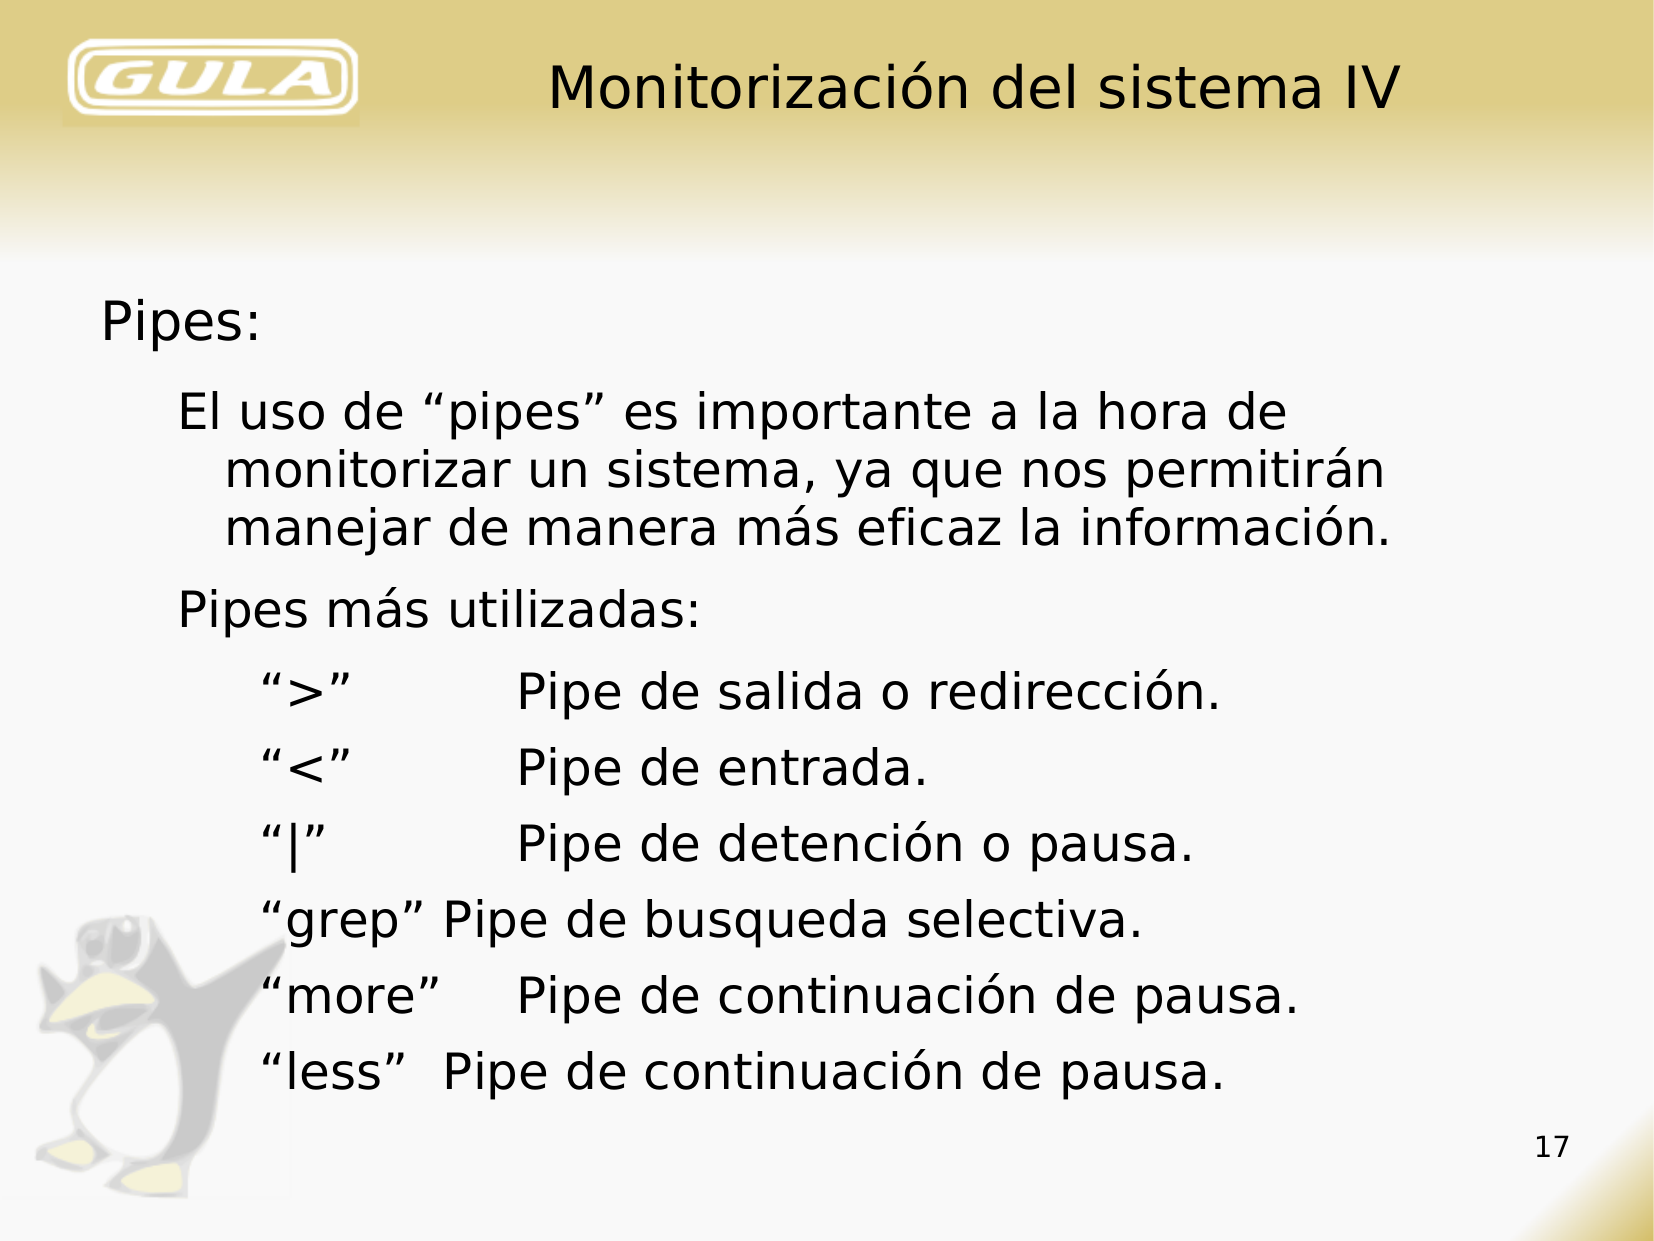

Monitorización del sistema IV
# Pipes:
El uso de “pipes” es importante a la hora de monitorizar un sistema, ya que nos permitirán manejar de manera más eficaz la información.
Pipes más utilizadas:
“>” 		Pipe de salida o redirección.
“<” 		Pipe de entrada.
“|” 		Pipe de detención o pausa.
“grep” 	Pipe de busqueda selectiva.
“more” 	Pipe de continuación de pausa.
“less” 	Pipe de continuación de pausa.
17